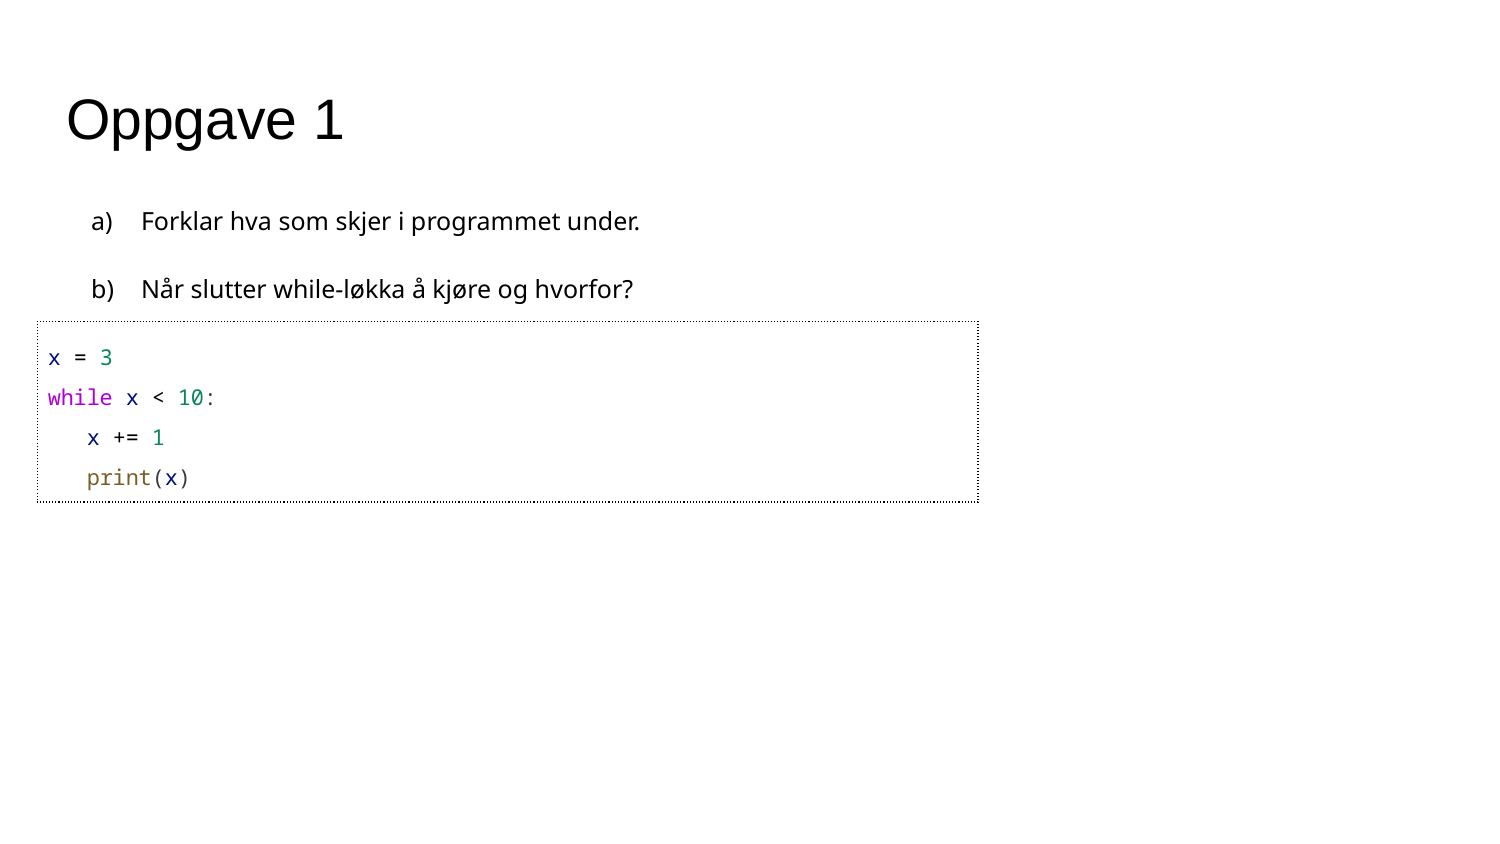

# Oppgave 1
Forklar hva som skjer i programmet under.
Når slutter while-løkka å kjøre og hvorfor?
| x = 3 while x < 10: x += 1 print(x) |
| --- |